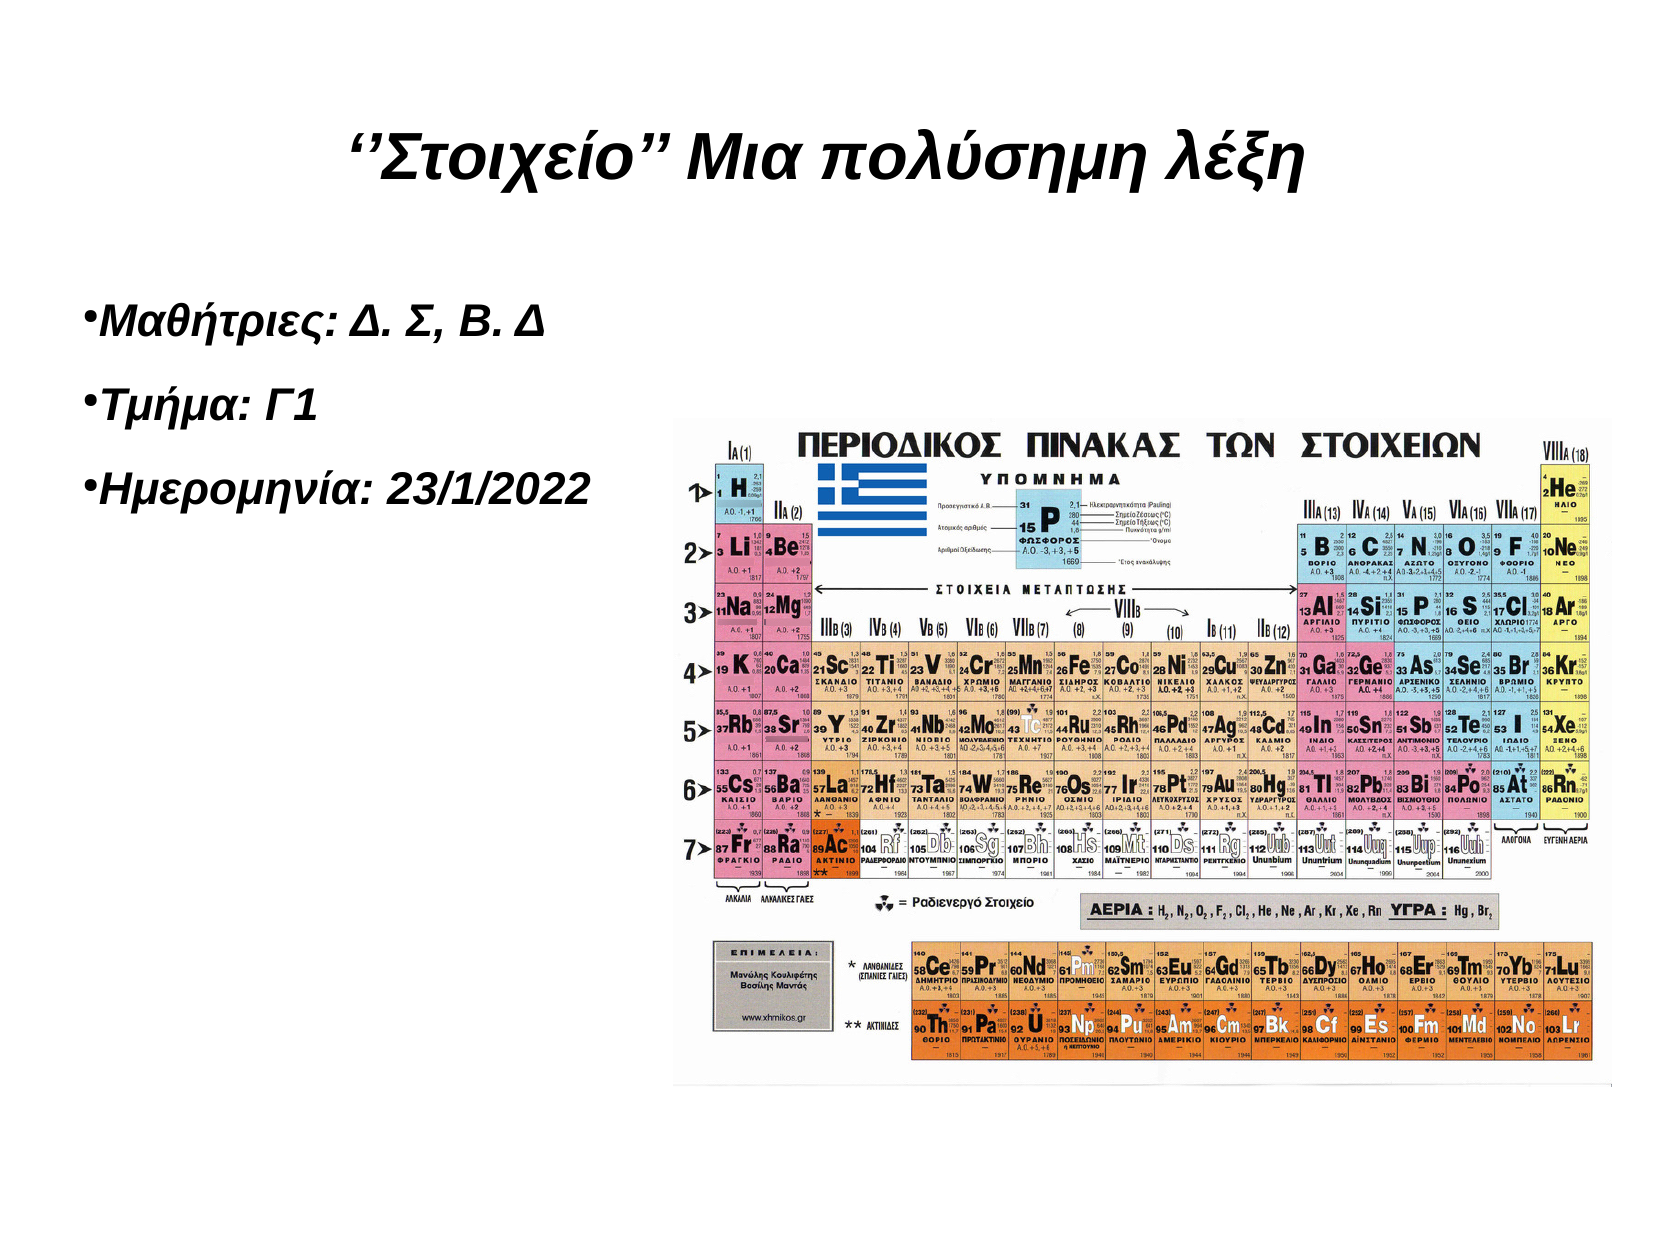

# ‘’Στοιχείο’’ Μια πολύσημη λέξη
Μαθήτριες: Δ. Σ, Β. Δ
Τμήμα: Γ1
Ημερομηνία: 23/1/2022